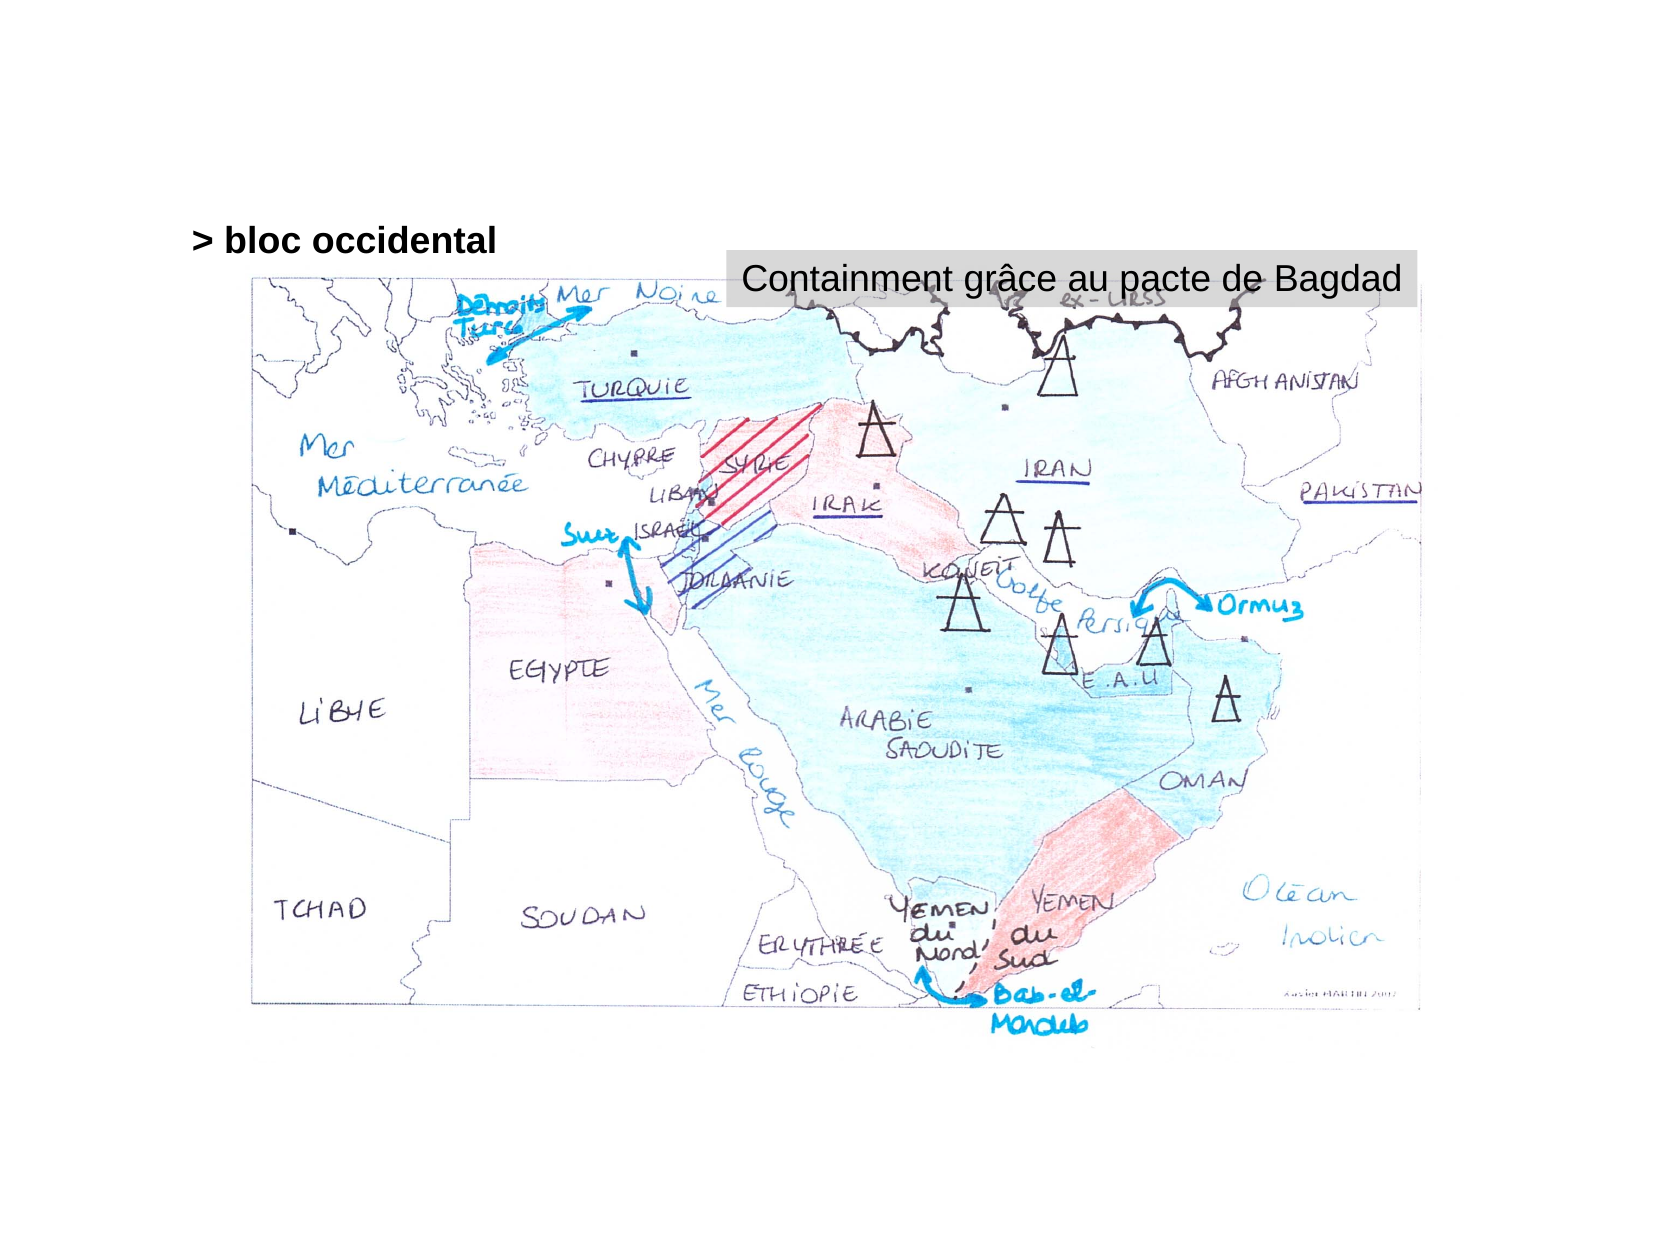

> bloc occidental
Containment grâce au pacte de Bagdad